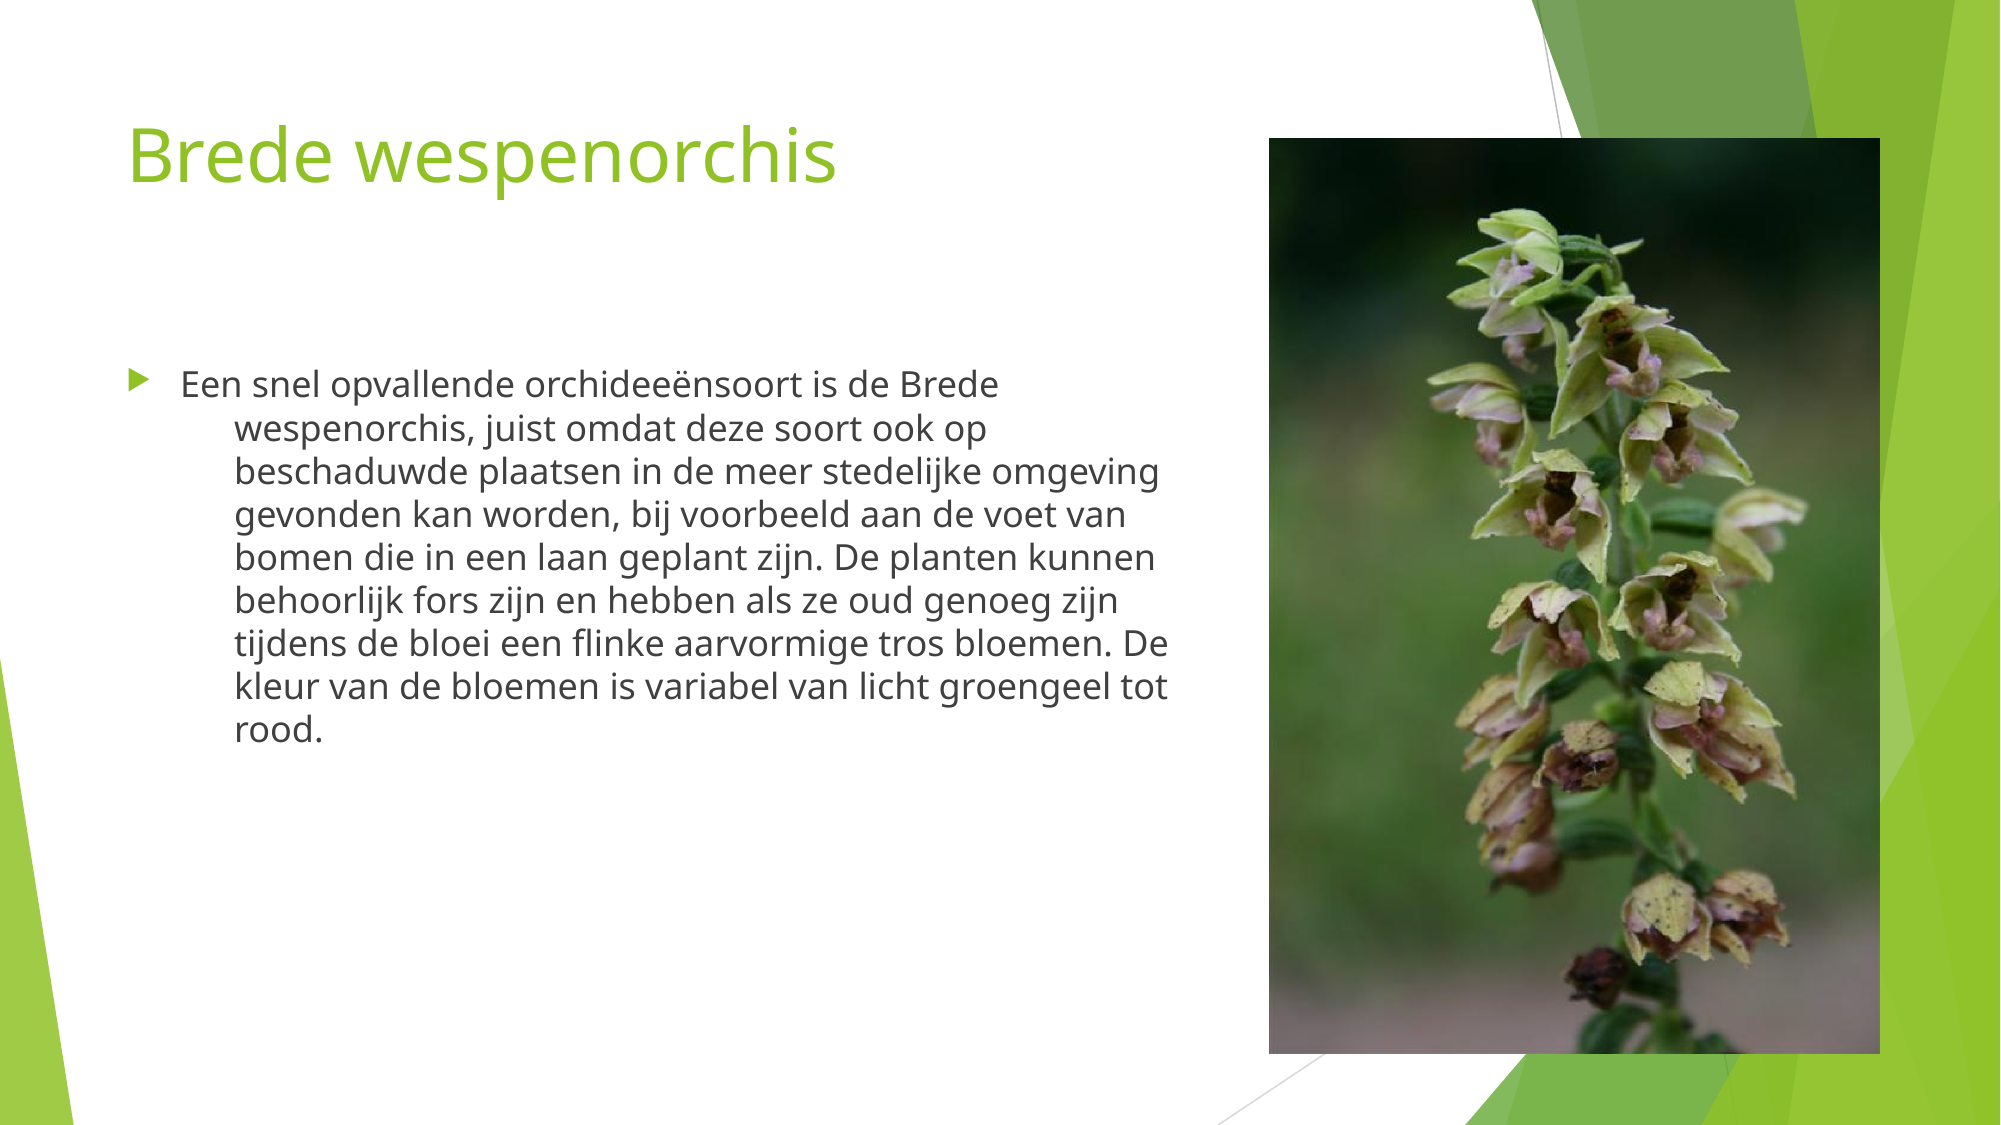

# Brede wespenorchis
Een snel opvallende orchideeënsoort is de Brede wespenorchis, juist omdat deze soort ook op beschaduwde plaatsen in de meer stedelijke omgeving gevonden kan worden, bij voorbeeld aan de voet van bomen die in een laan geplant zijn. De planten kunnen behoorlijk fors zijn en hebben als ze oud genoeg zijn tijdens de bloei een flinke aarvormige tros bloemen. De kleur van de bloemen is variabel van licht groengeel tot rood.